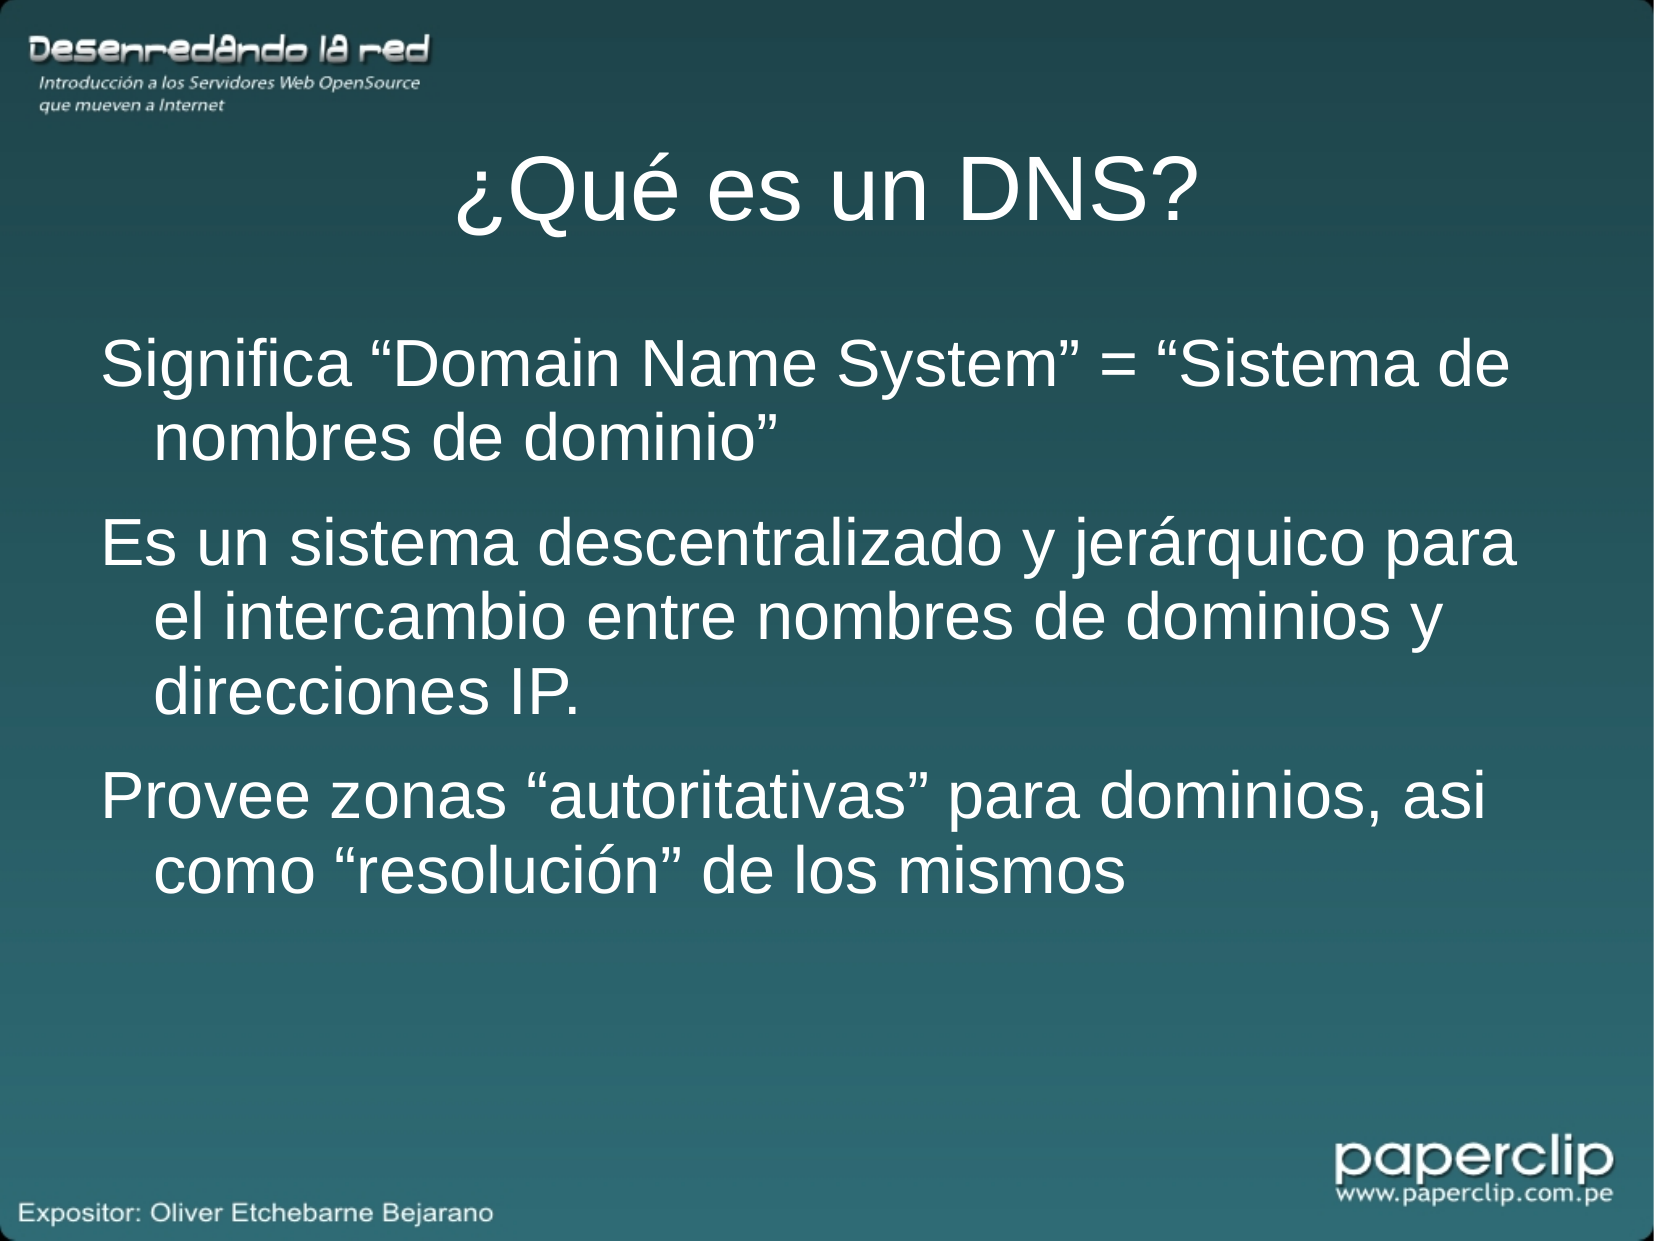

# ¿Qué es un DNS?
Significa “Domain Name System” = “Sistema de nombres de dominio”
Es un sistema descentralizado y jerárquico para el intercambio entre nombres de dominios y direcciones IP.
Provee zonas “autoritativas” para dominios, asi como “resolución” de los mismos